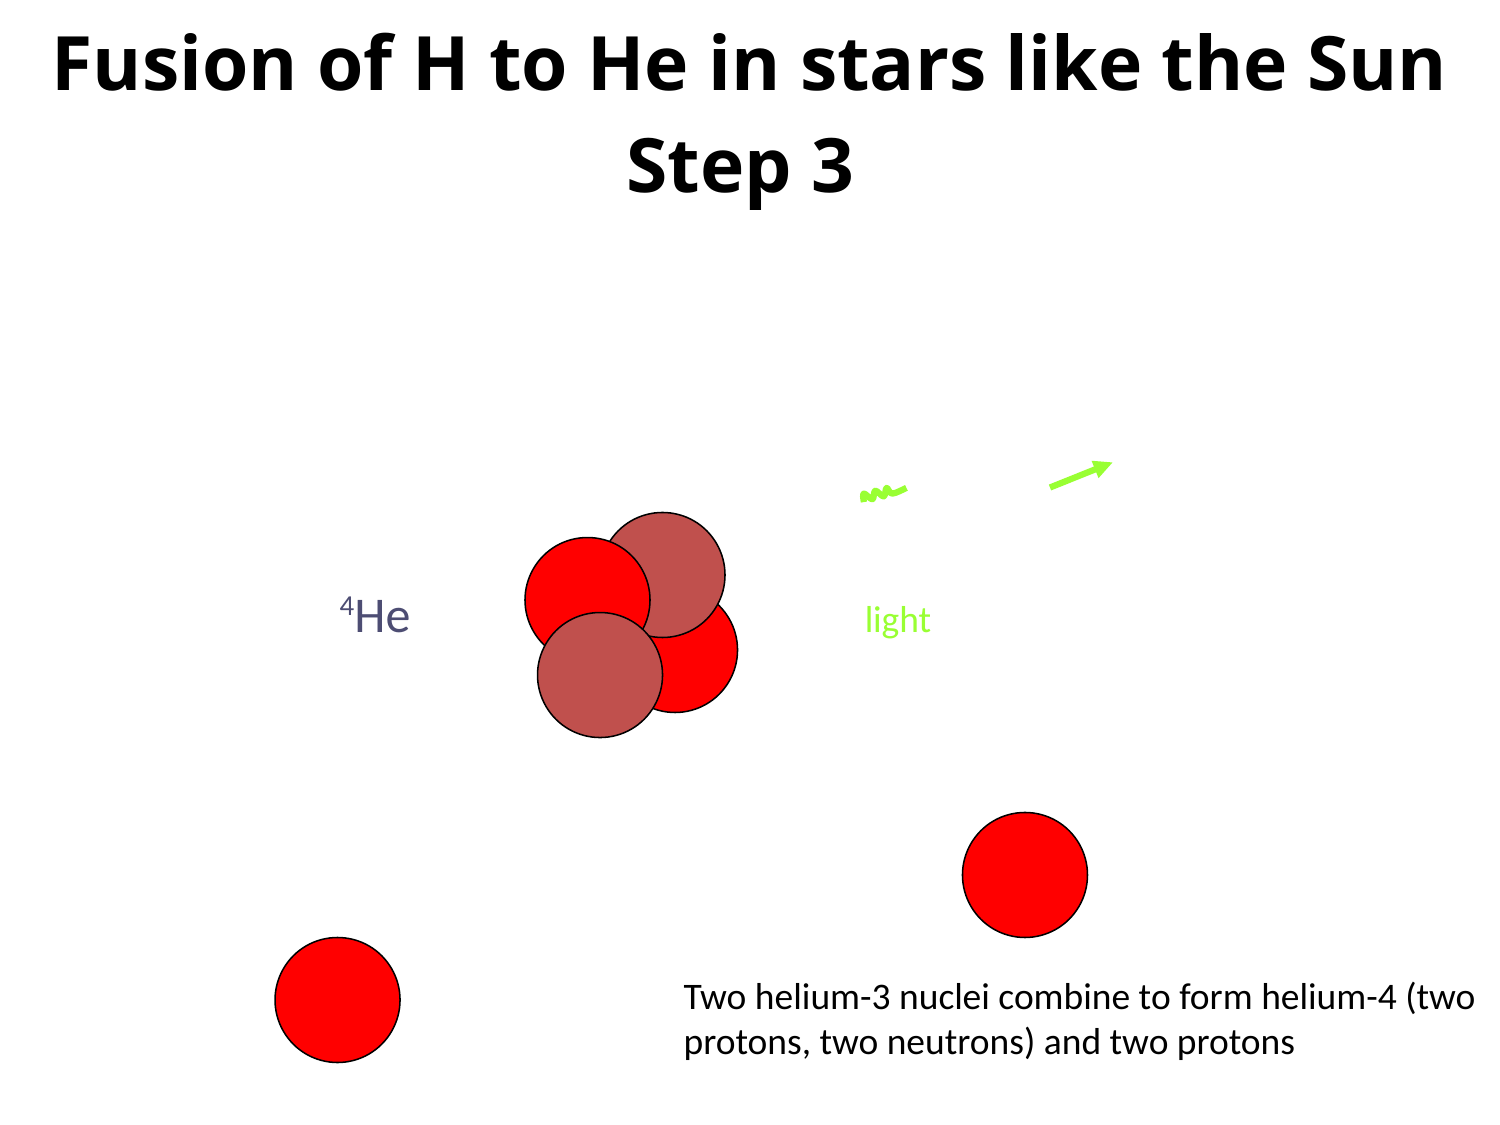

# Fusion of H to He in stars like the Sun Step 3
4He
light
Two helium-3 nuclei combine to form helium-4 (two protons, two neutrons) and two protons